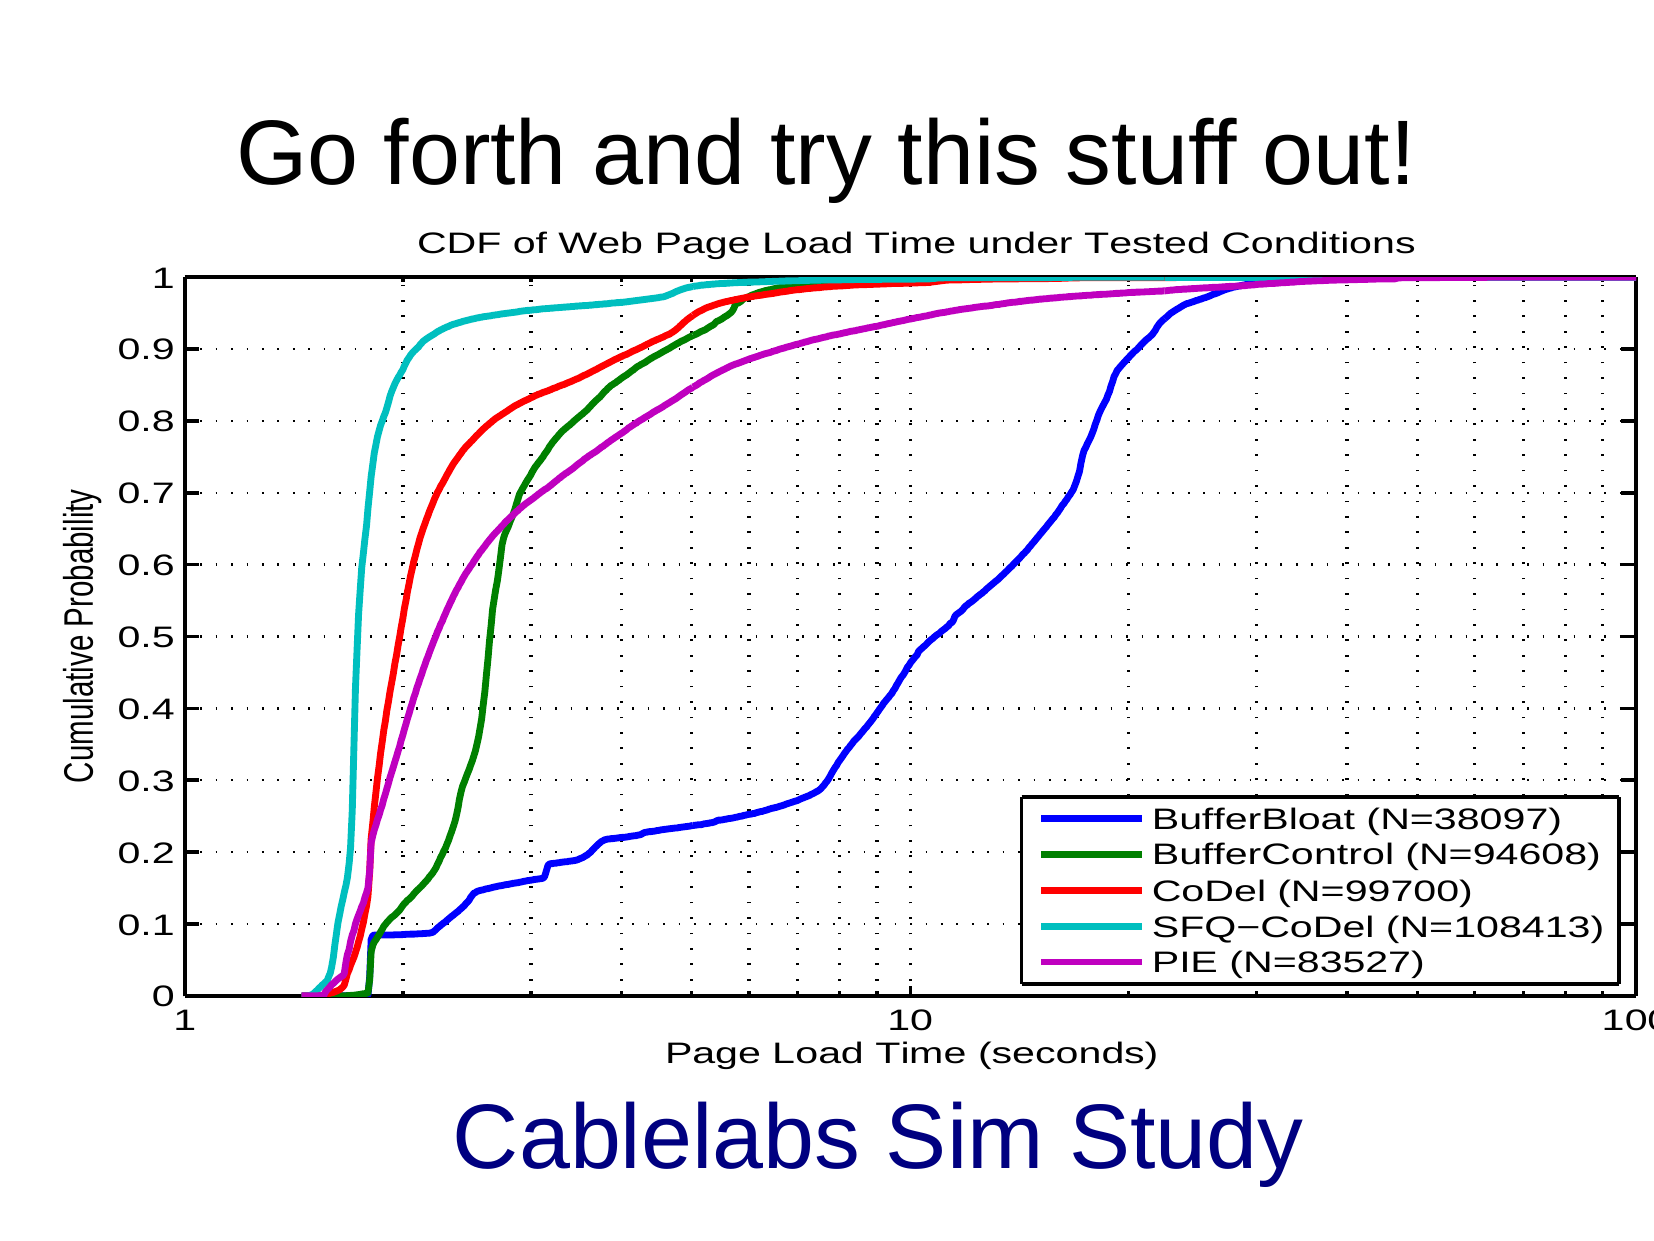

# Go forth and try this stuff out!
Cablelabs Sim Study